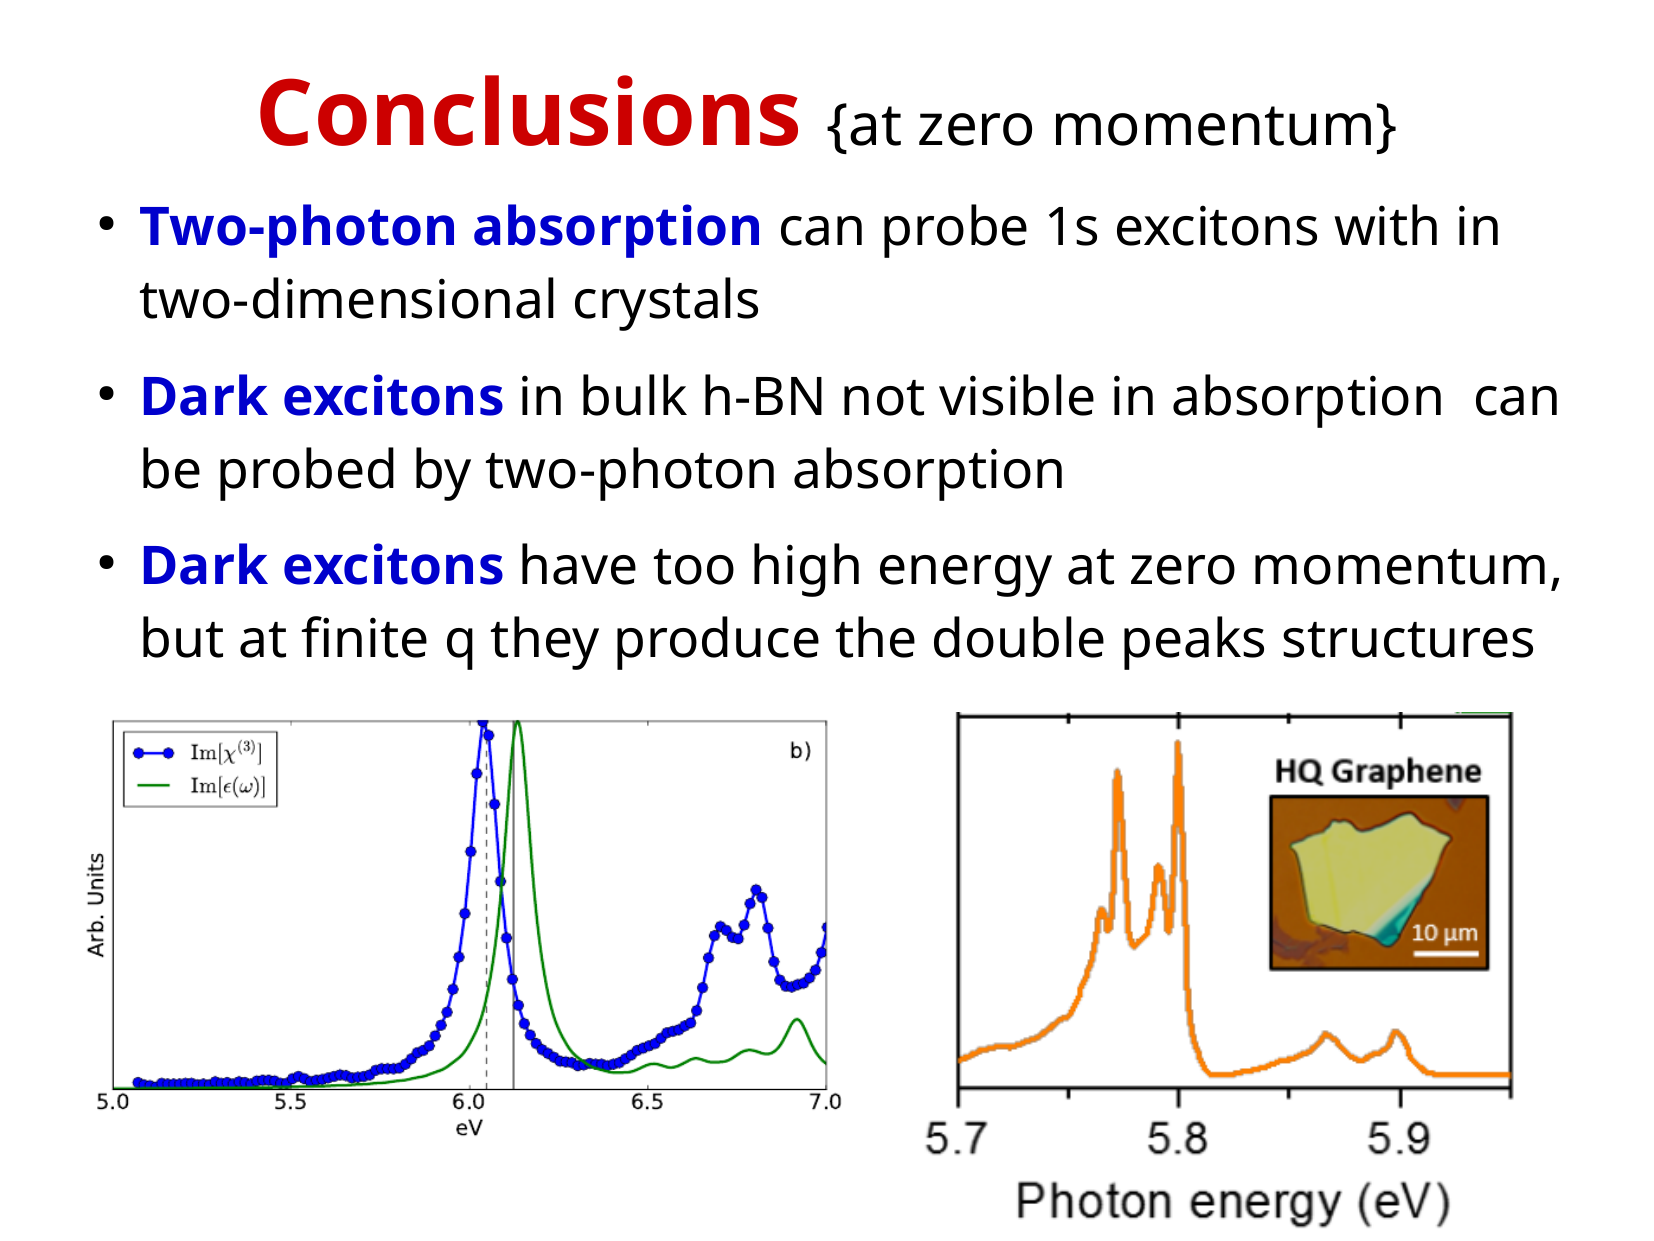

Conclusions {at zero momentum}
# Two-photon absorption can probe 1s excitons with in two-dimensional crystals
Dark excitons in bulk h-BN not visible in absorption can be probed by two-photon absorption
Dark excitons have too high energy at zero momentum, but at finite q they produce the double peaks structures